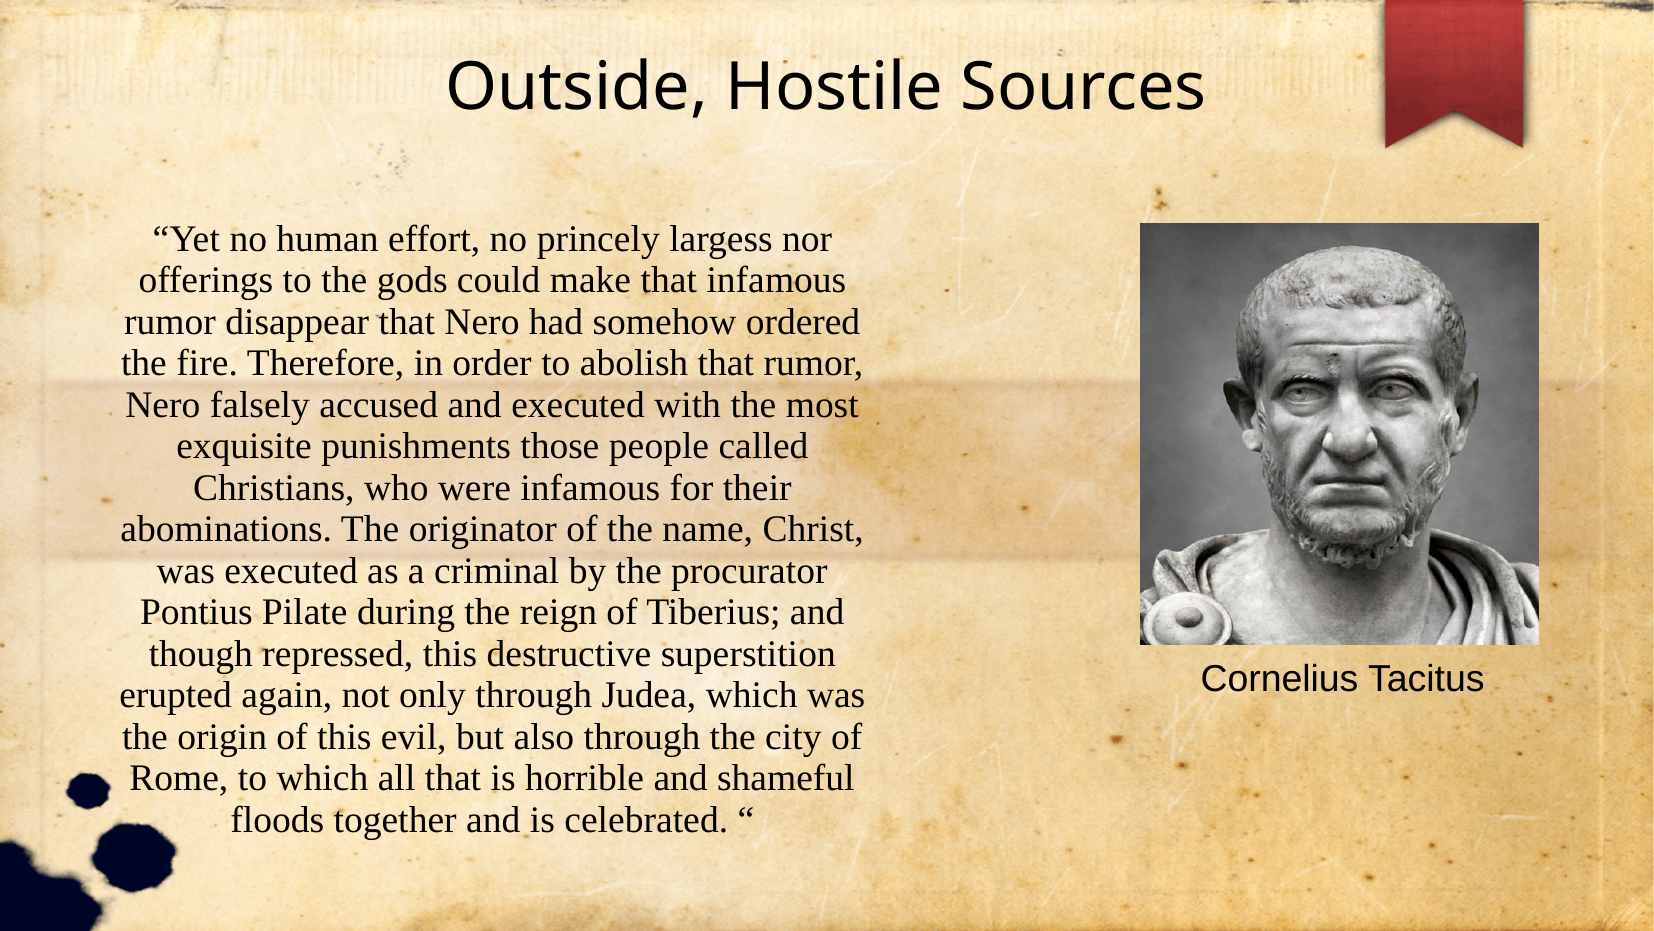

# Outside, Hostile Sources
“Yet no human effort, no princely largess nor offerings to the gods could make that infamous rumor disappear that Nero had somehow ordered the fire. Therefore, in order to abolish that rumor, Nero falsely accused and executed with the most exquisite punishments those people called Christians, who were infamous for their abominations. The originator of the name, Christ, was executed as a criminal by the procurator Pontius Pilate during the reign of Tiberius; and though repressed, this destructive superstition erupted again, not only through Judea, which was the origin of this evil, but also through the city of Rome, to which all that is horrible and shameful floods together and is celebrated. “
Cornelius Tacitus